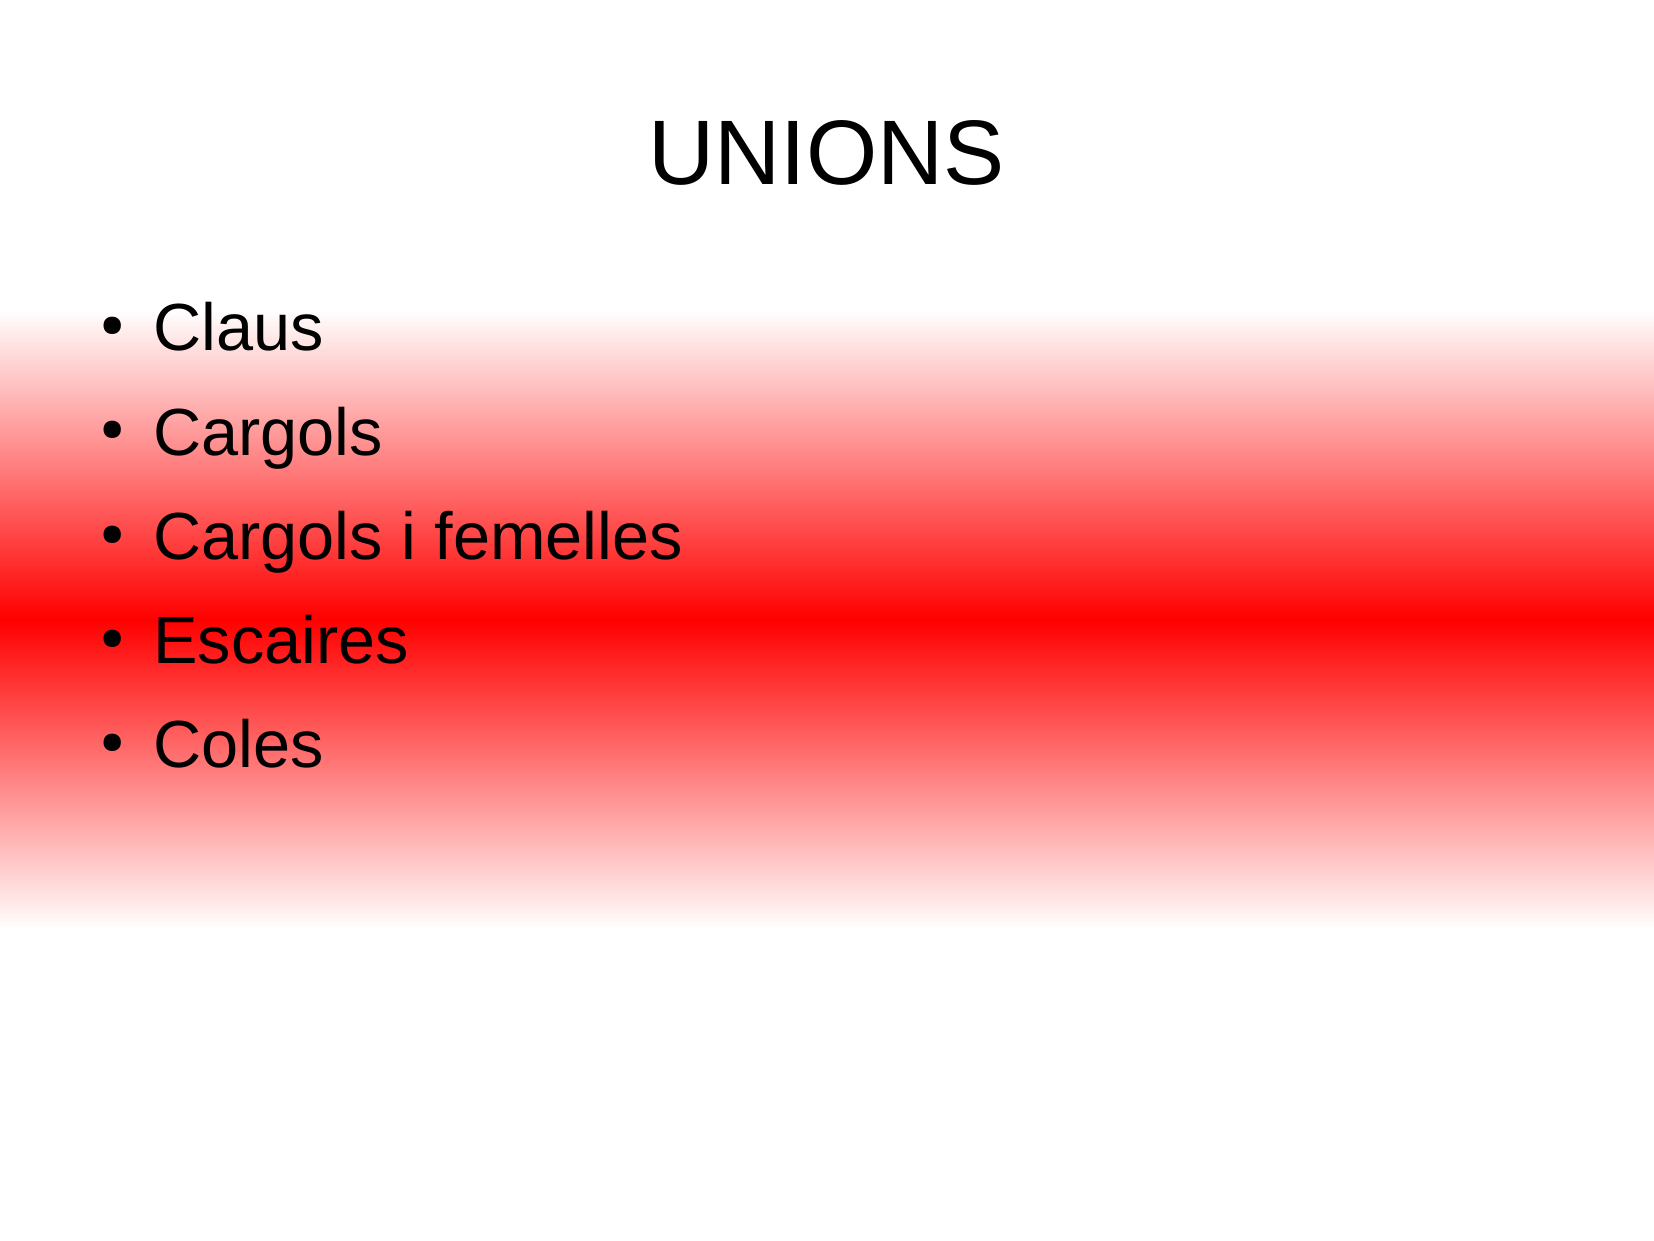

# UNIONS
Claus
Cargols
Cargols i femelles
Escaires
Coles